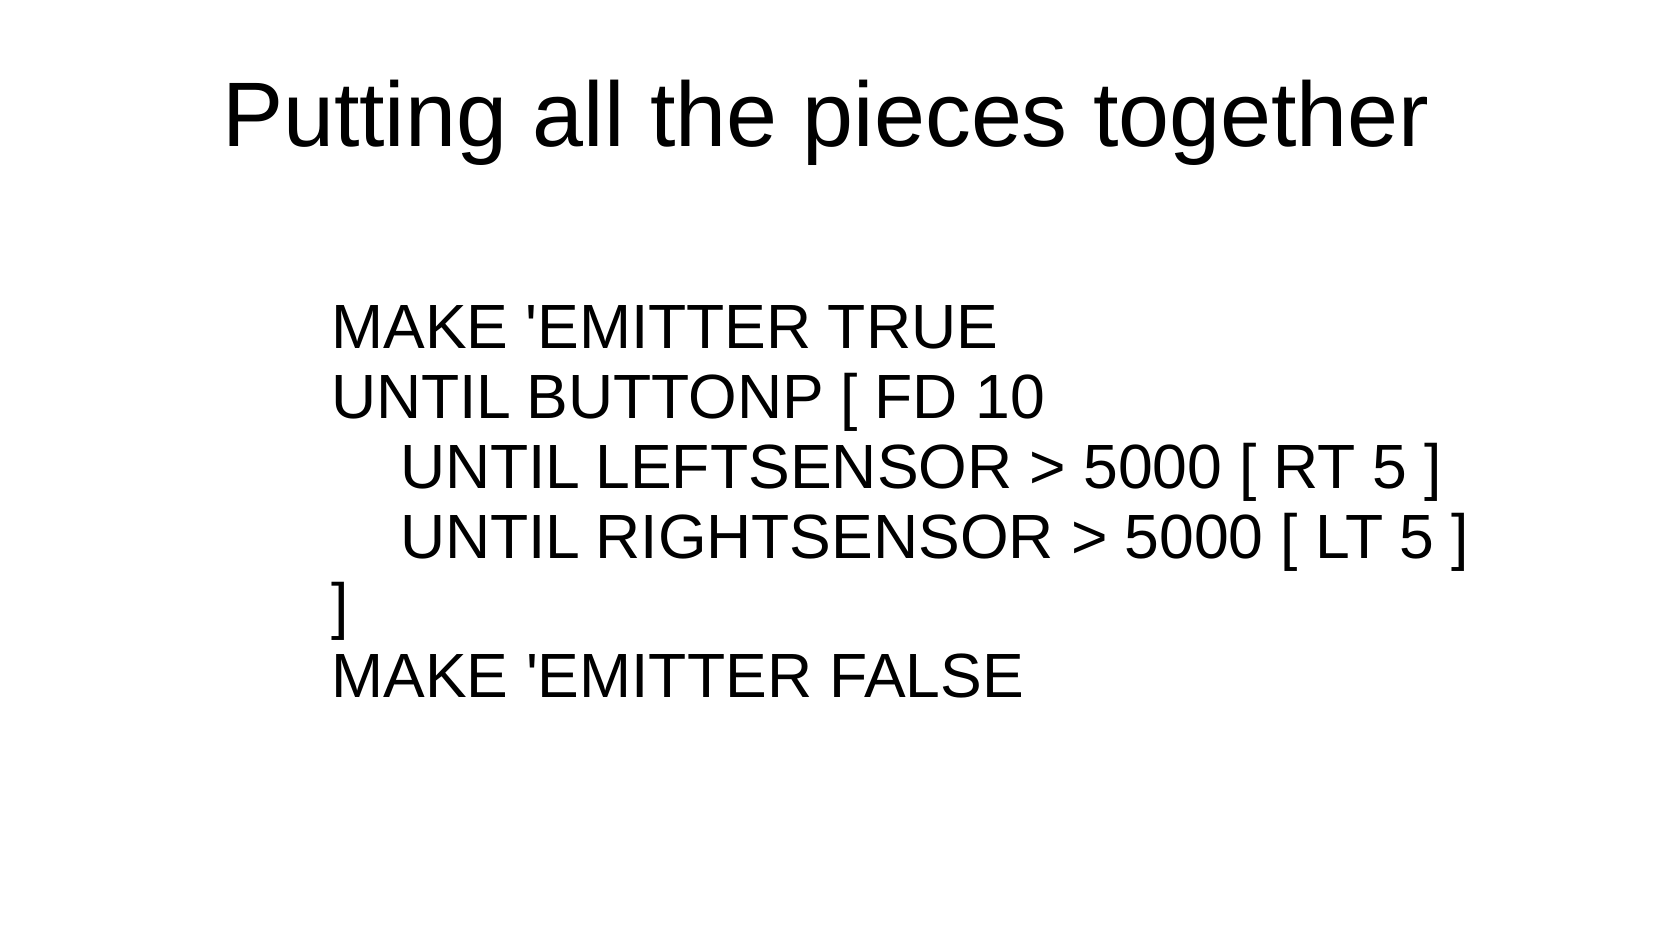

# Putting all the pieces together
MAKE 'EMITTER TRUE
UNTIL BUTTONP [ FD 10
 UNTIL LEFTSENSOR > 5000 [ RT 5 ]
 UNTIL RIGHTSENSOR > 5000 [ LT 5 ]
]
MAKE 'EMITTER FALSE